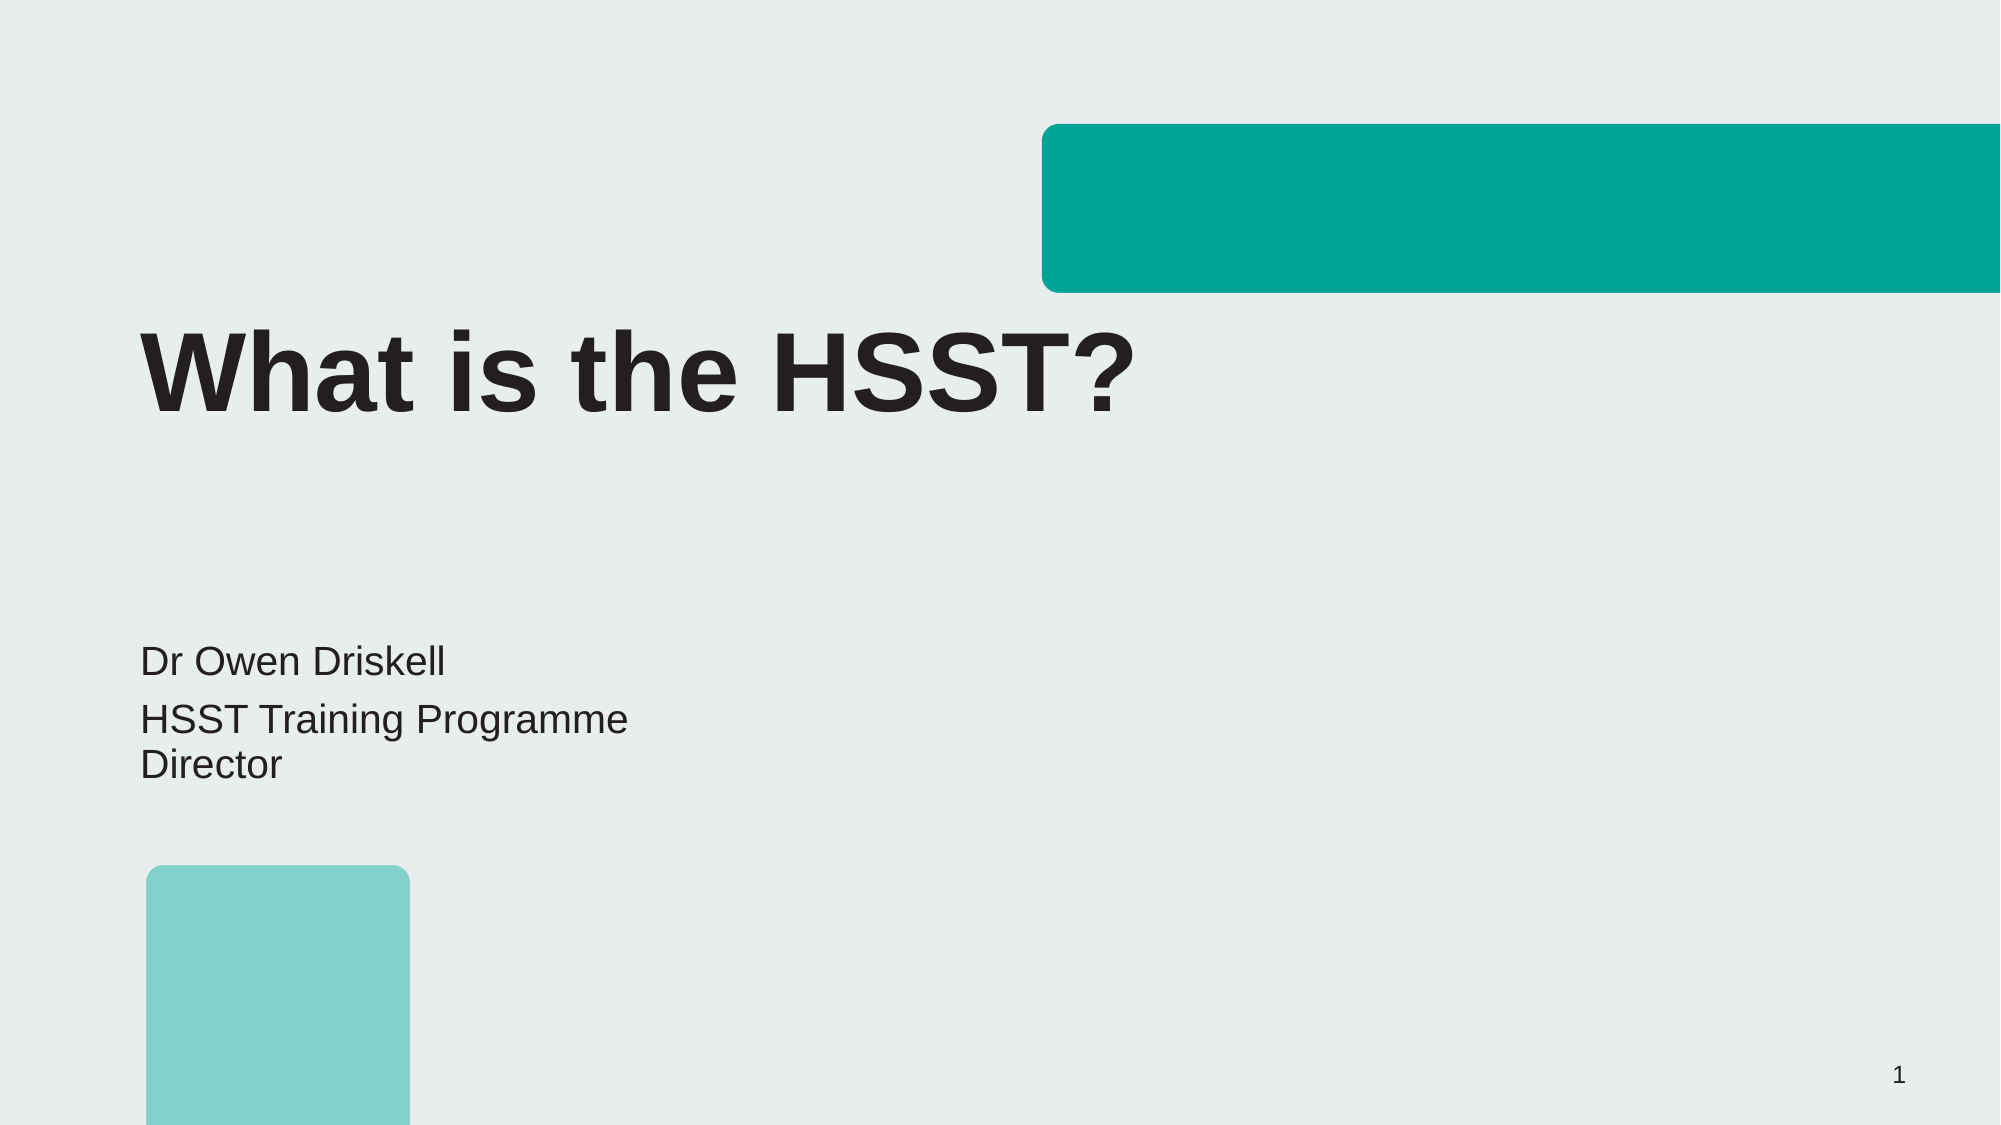

What is the HSST?
# Dr Owen Driskell
HSST Training Programme Director